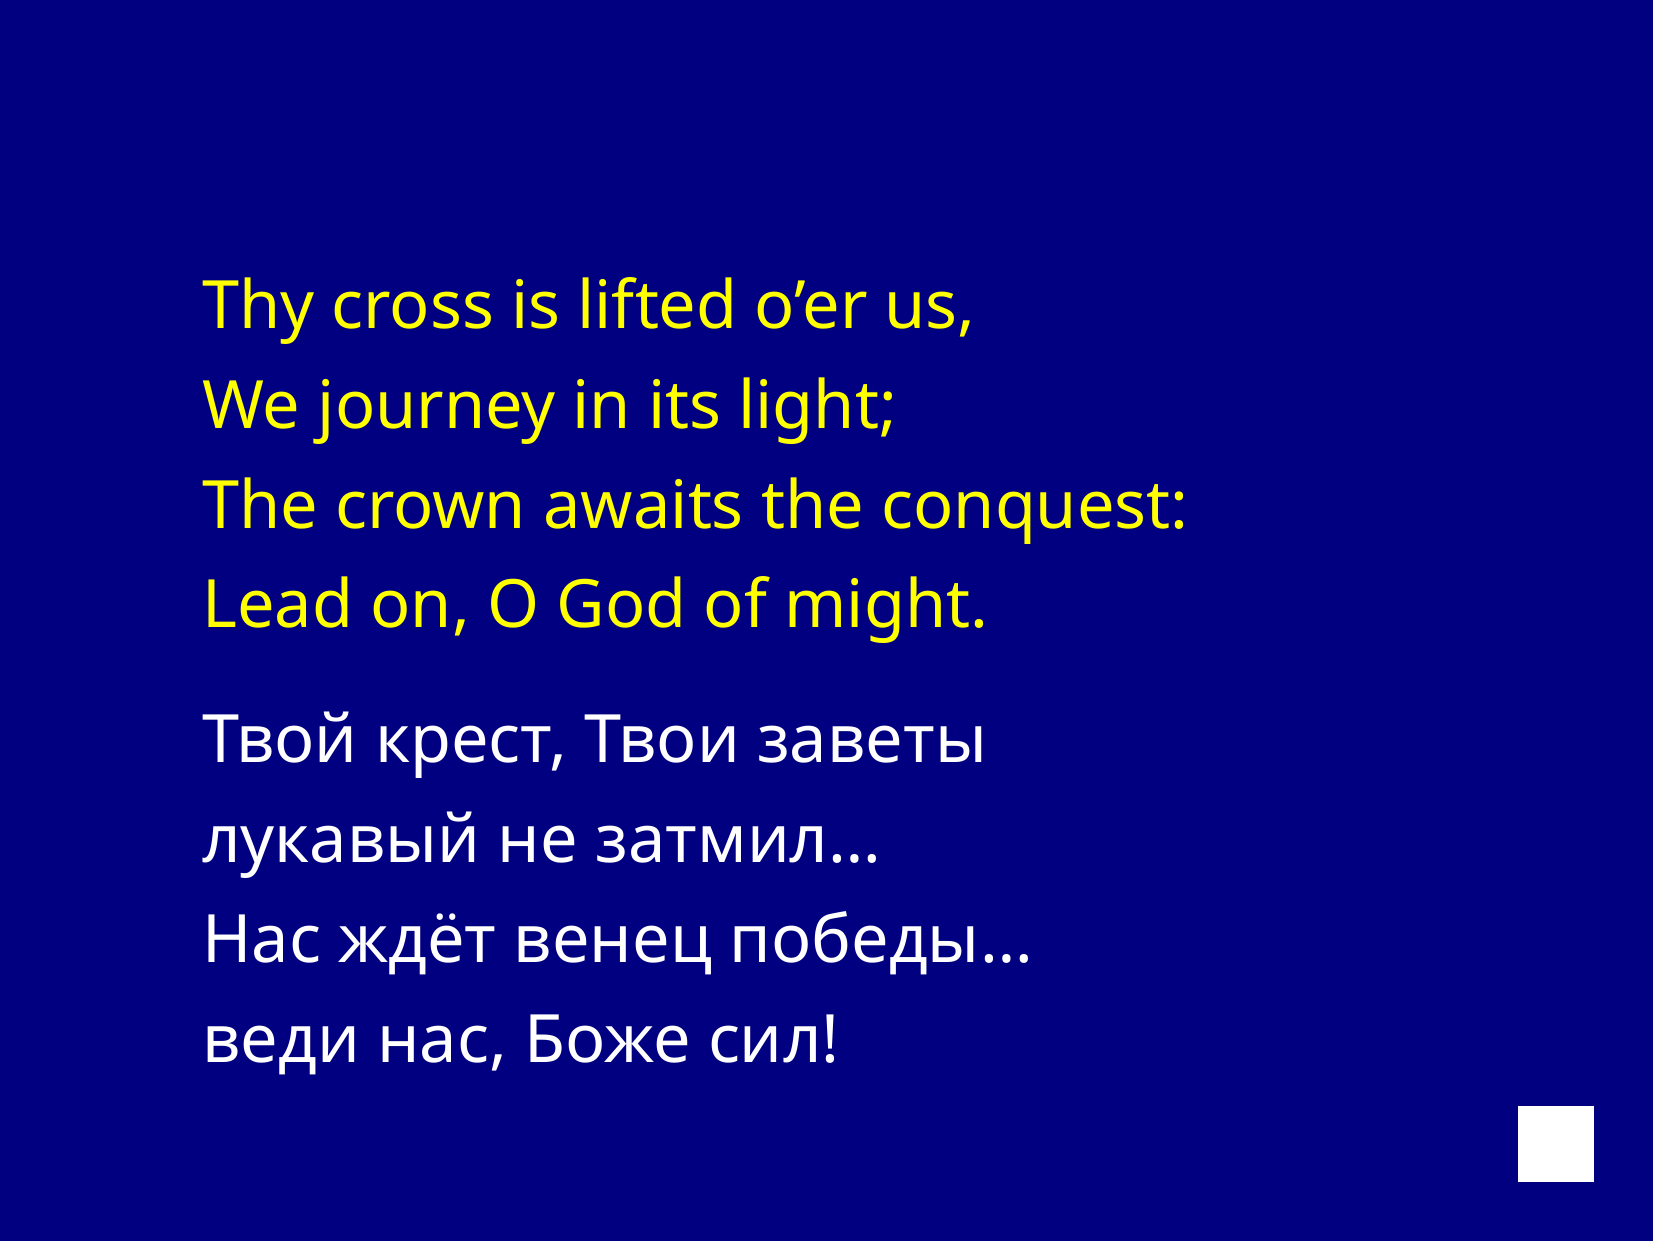

Thy cross is lifted o’er us,
	We journey in its light;
	The crown awaits the conquest:
	Lead on, O God of might.
	Твой крест, Твои заветы
	лукавый не затмил…
	Нас ждёт венец победы…
	веди нас, Боже сил!